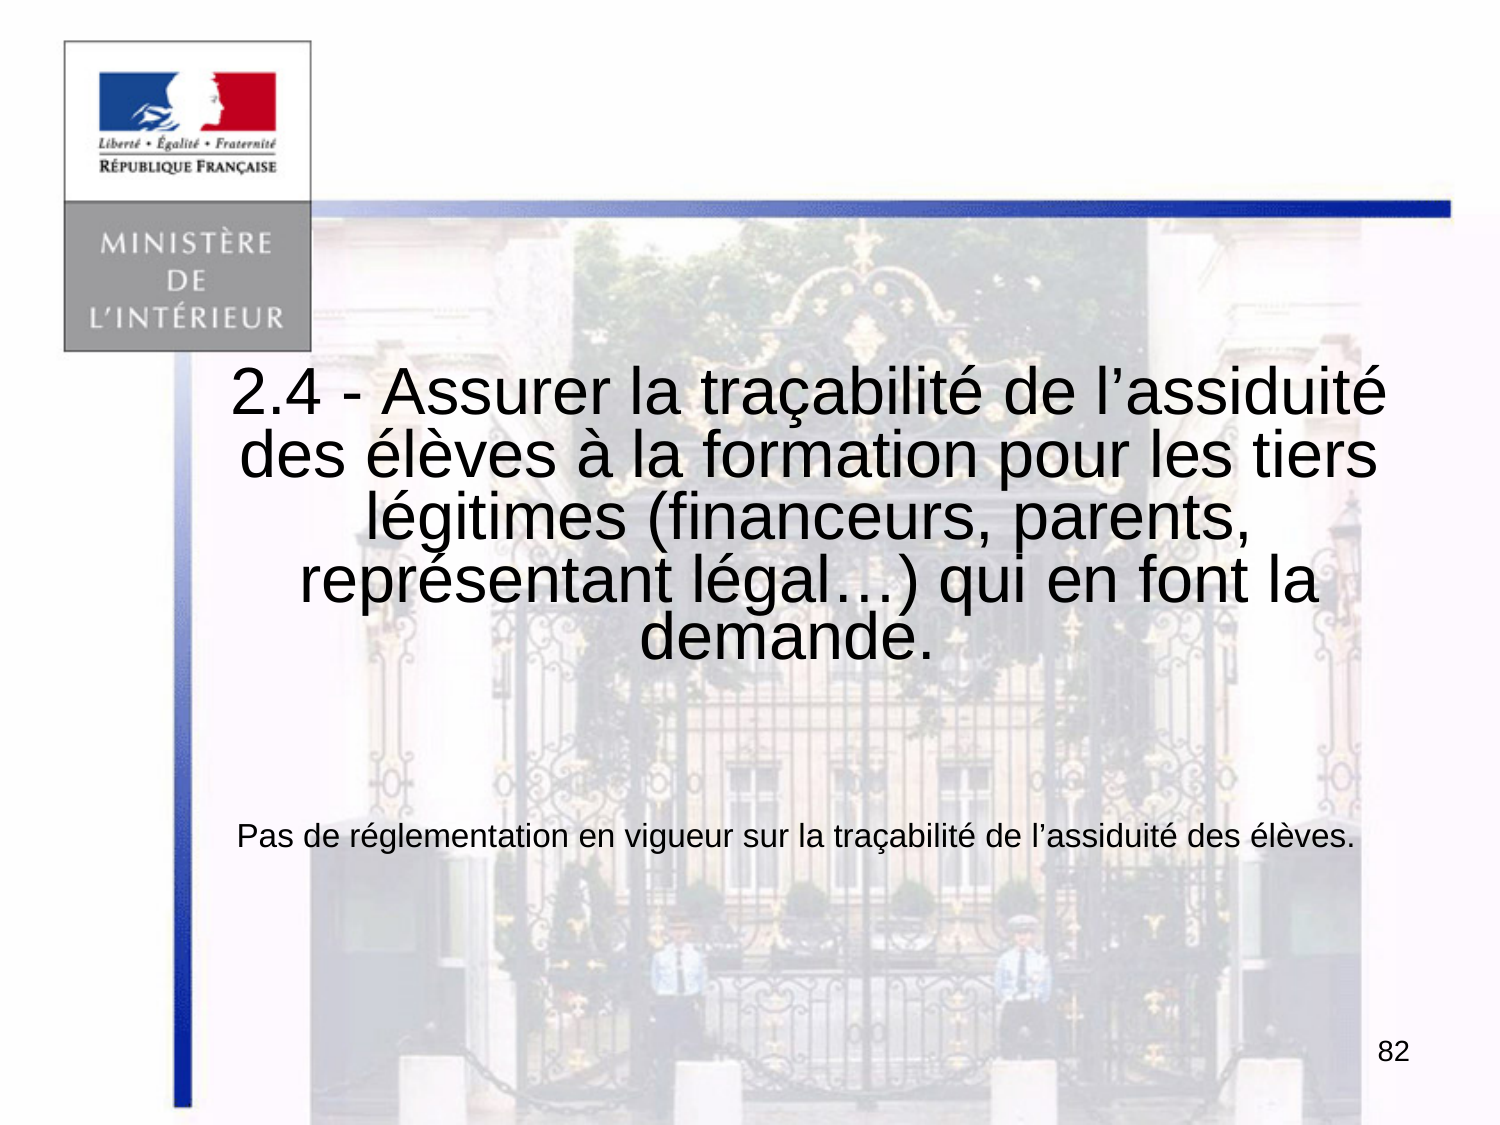

# 2.4 - Assurer la traçabilité de l’assiduité des élèves à la formation pour les tiers légitimes (financeurs, parents, représentant légal…) qui en font la demande. Pas de réglementation en vigueur sur la traçabilité de l’assiduité des élèves.